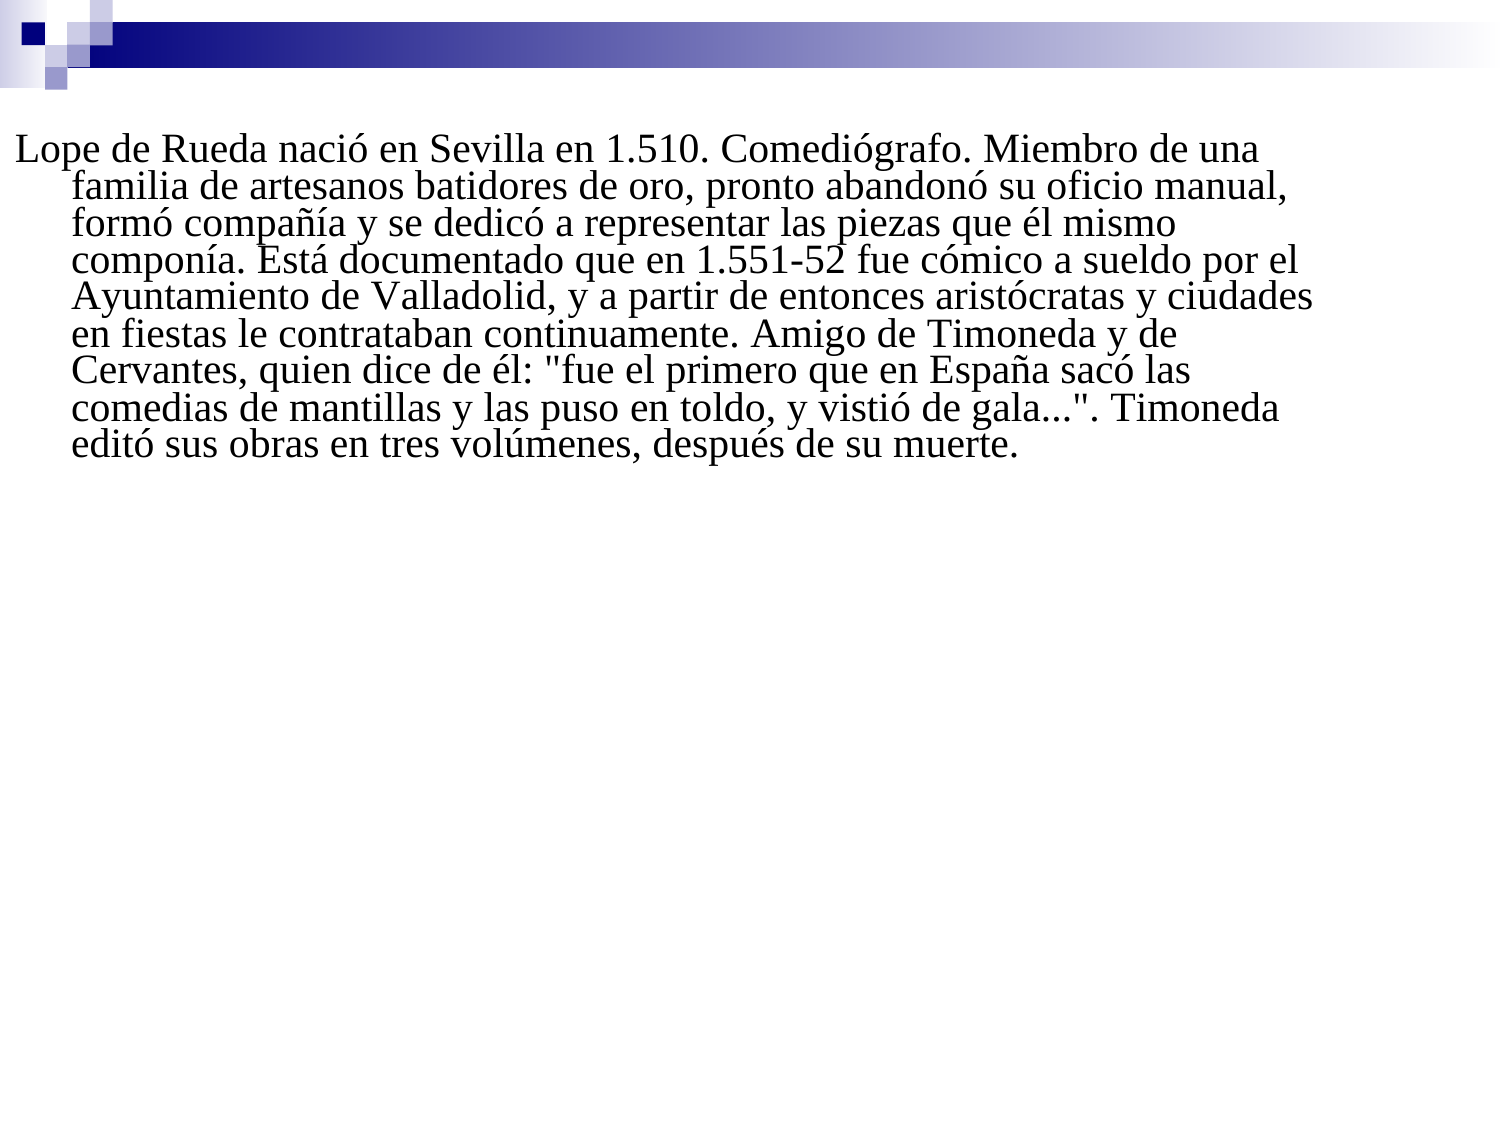

# Lope de Rueda nació en Sevilla en 1.510. Comediógrafo. Miembro de una familia de artesanos batidores de oro, pronto abandonó su oficio manual, formó compañía y se dedicó a representar las piezas que él mismo componía. Está documentado que en 1.551-52 fue cómico a sueldo por el Ayuntamiento de Valladolid, y a partir de entonces aristócratas y ciudades en fiestas le contrataban continuamente. Amigo de Timoneda y de Cervantes, quien dice de él: "fue el primero que en España sacó las comedias de mantillas y las puso en toldo, y vistió de gala...". Timoneda editó sus obras en tres volúmenes, después de su muerte.